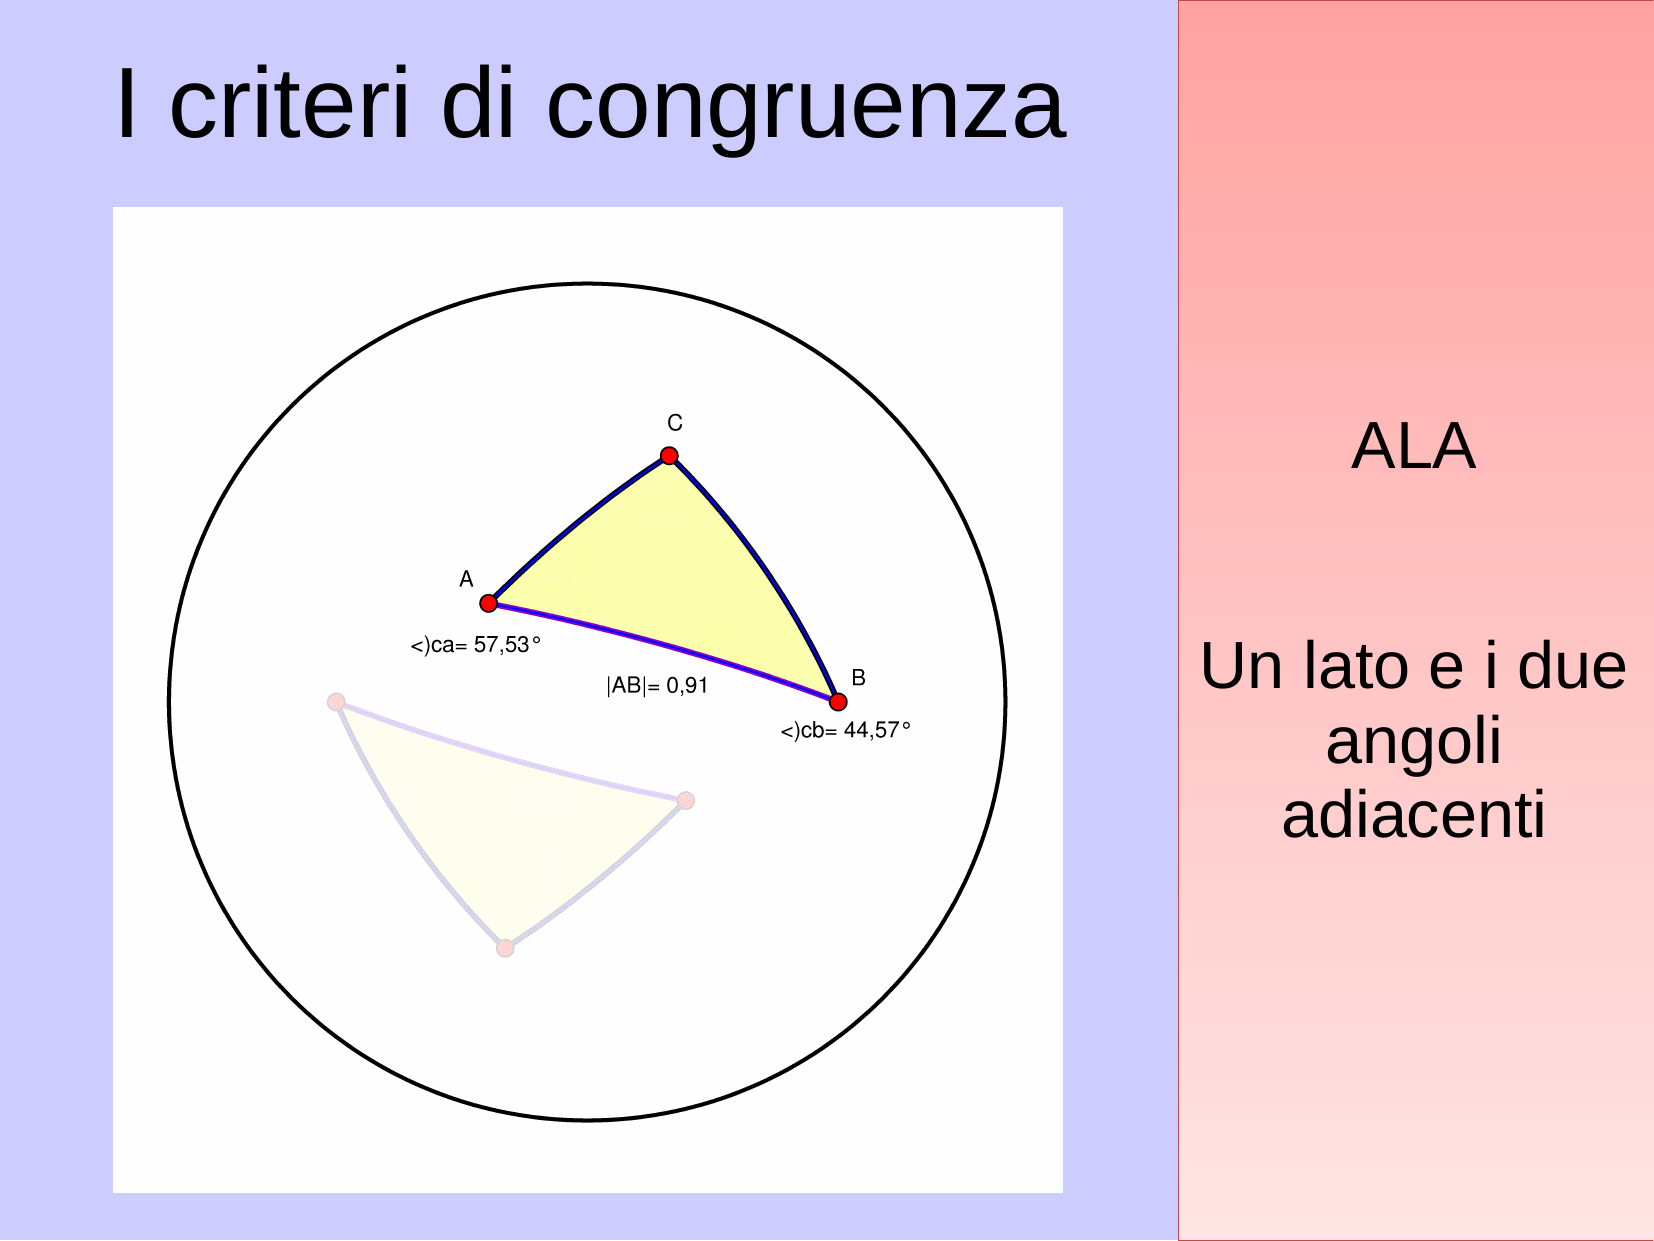

I criteri di congruenza
ALA
Un lato e i due angoli adiacenti